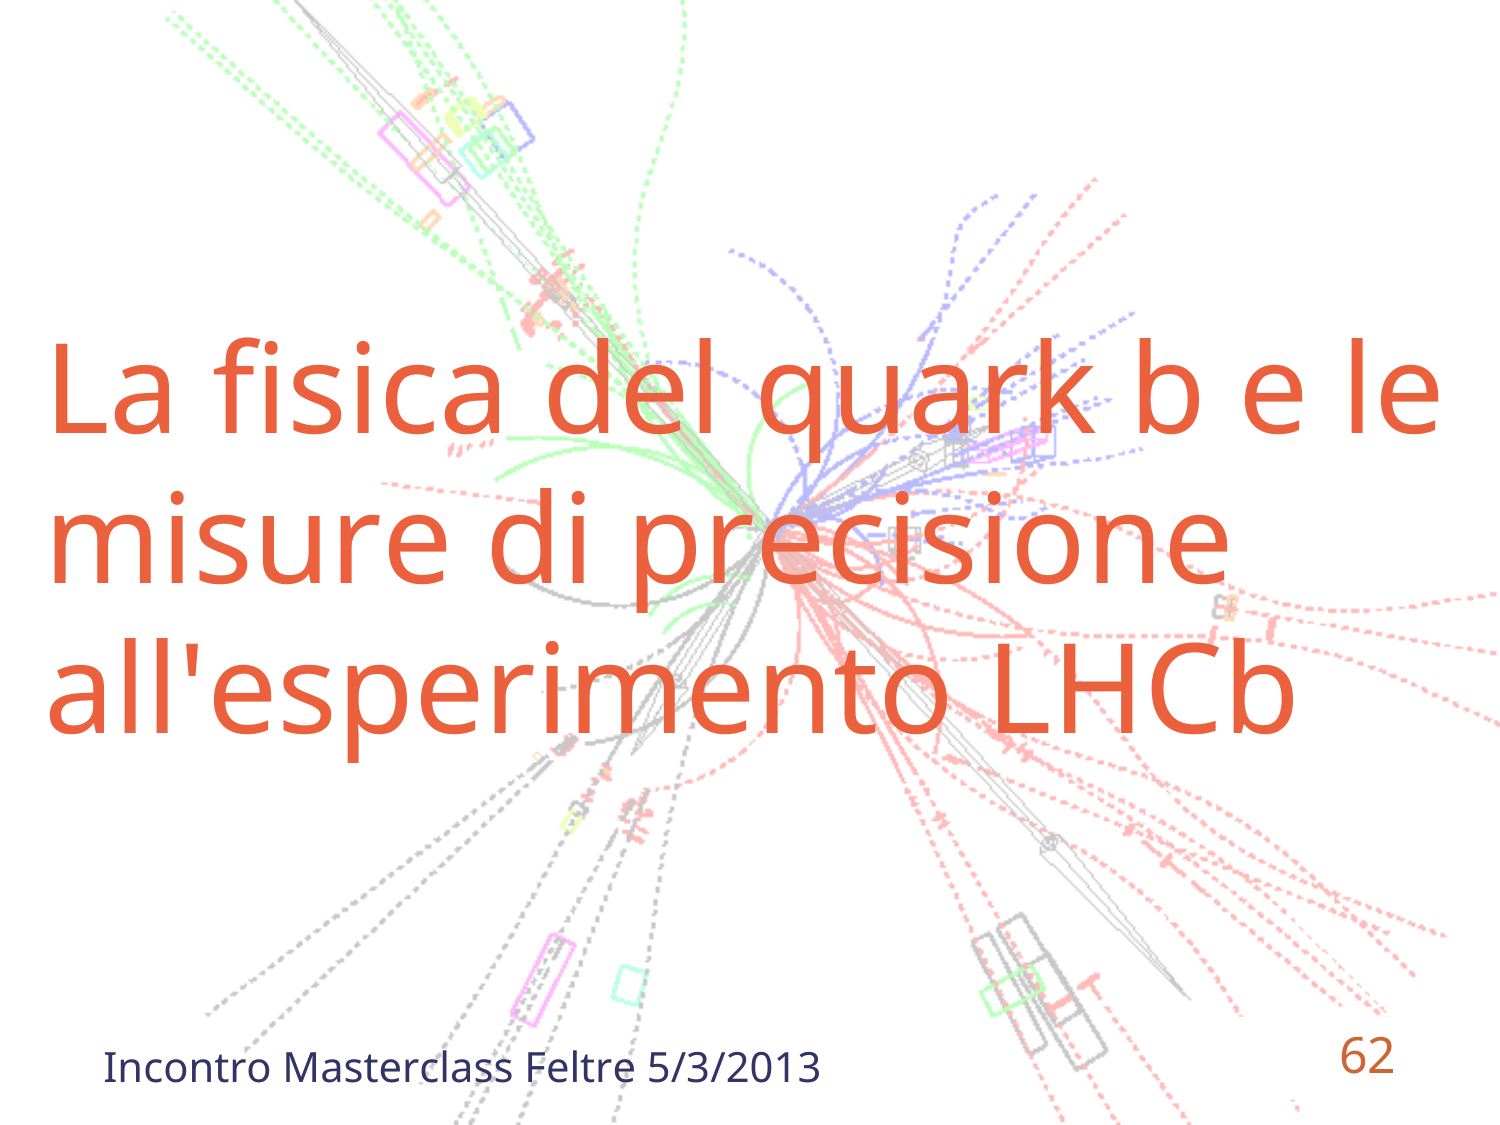

La fisica del quark b e le misure di precisione all'esperimento LHCb
62